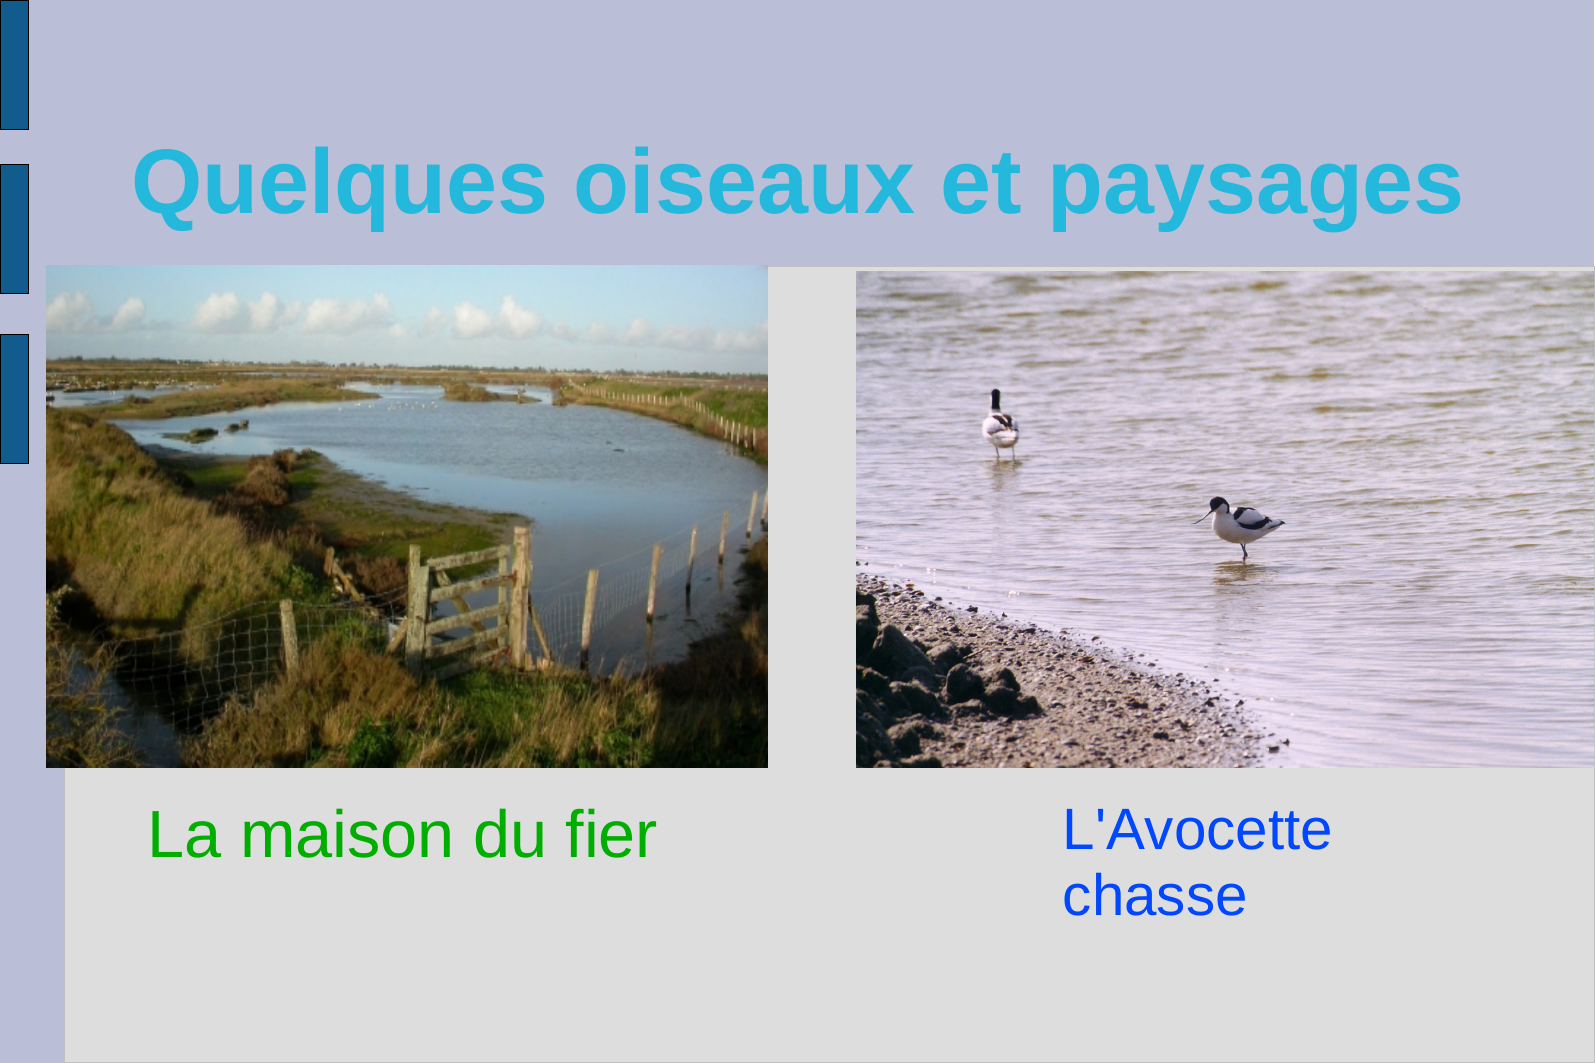

# Quelques oiseaux et paysages
Indiquez l'objectif poursuivi
La maison du fier
L'Avocette chasse